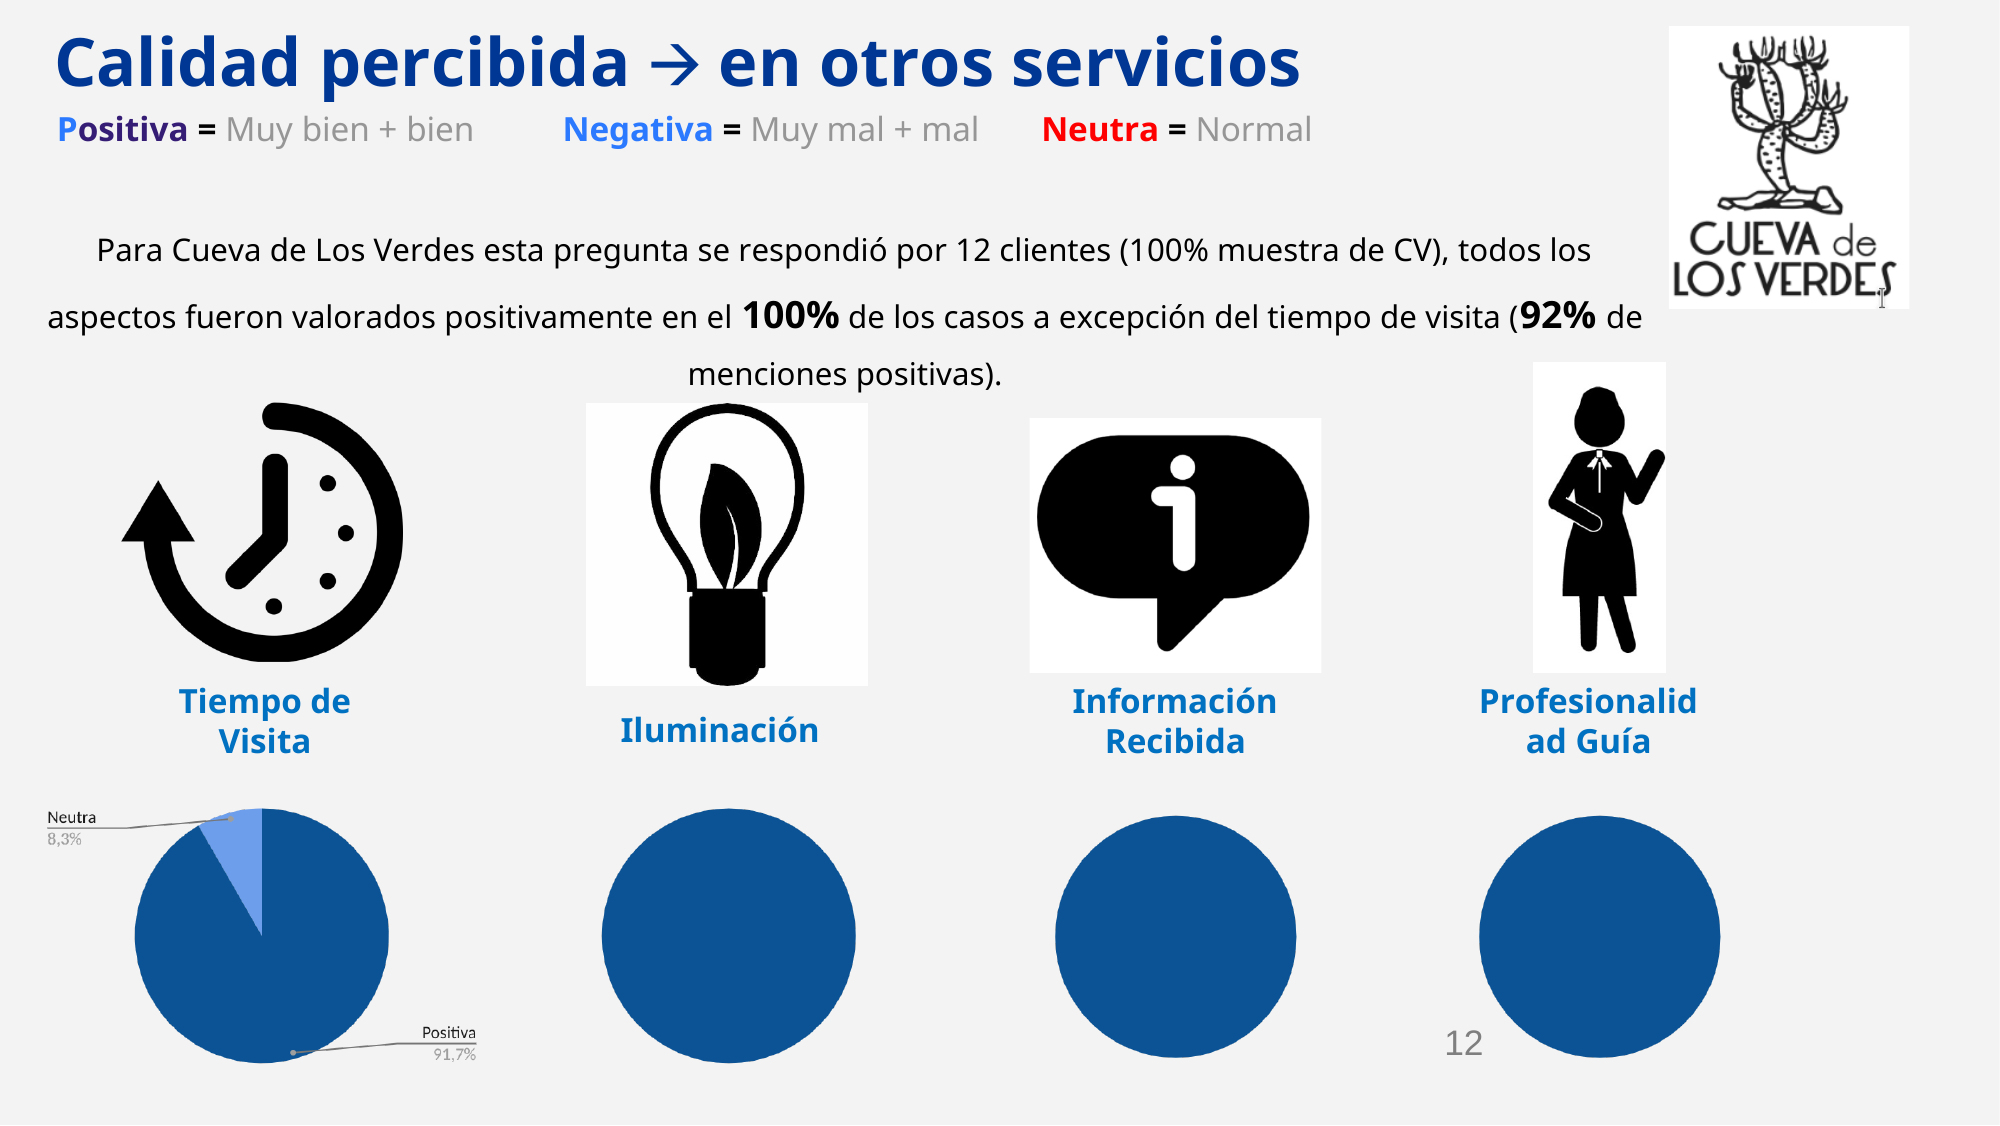

Calidad percibida 🡪 en otros servicios
Positiva = Muy bien + bien Negativa = Muy mal + mal Neutra = Normal
Para Cueva de Los Verdes esta pregunta se respondió por 12 clientes (100% muestra de CV), todos los aspectos fueron valorados positivamente en el 100% de los casos a excepción del tiempo de visita (92% de menciones positivas).
Tiempo de Visita
Información Recibida
Profesionalidad Guía
Iluminación